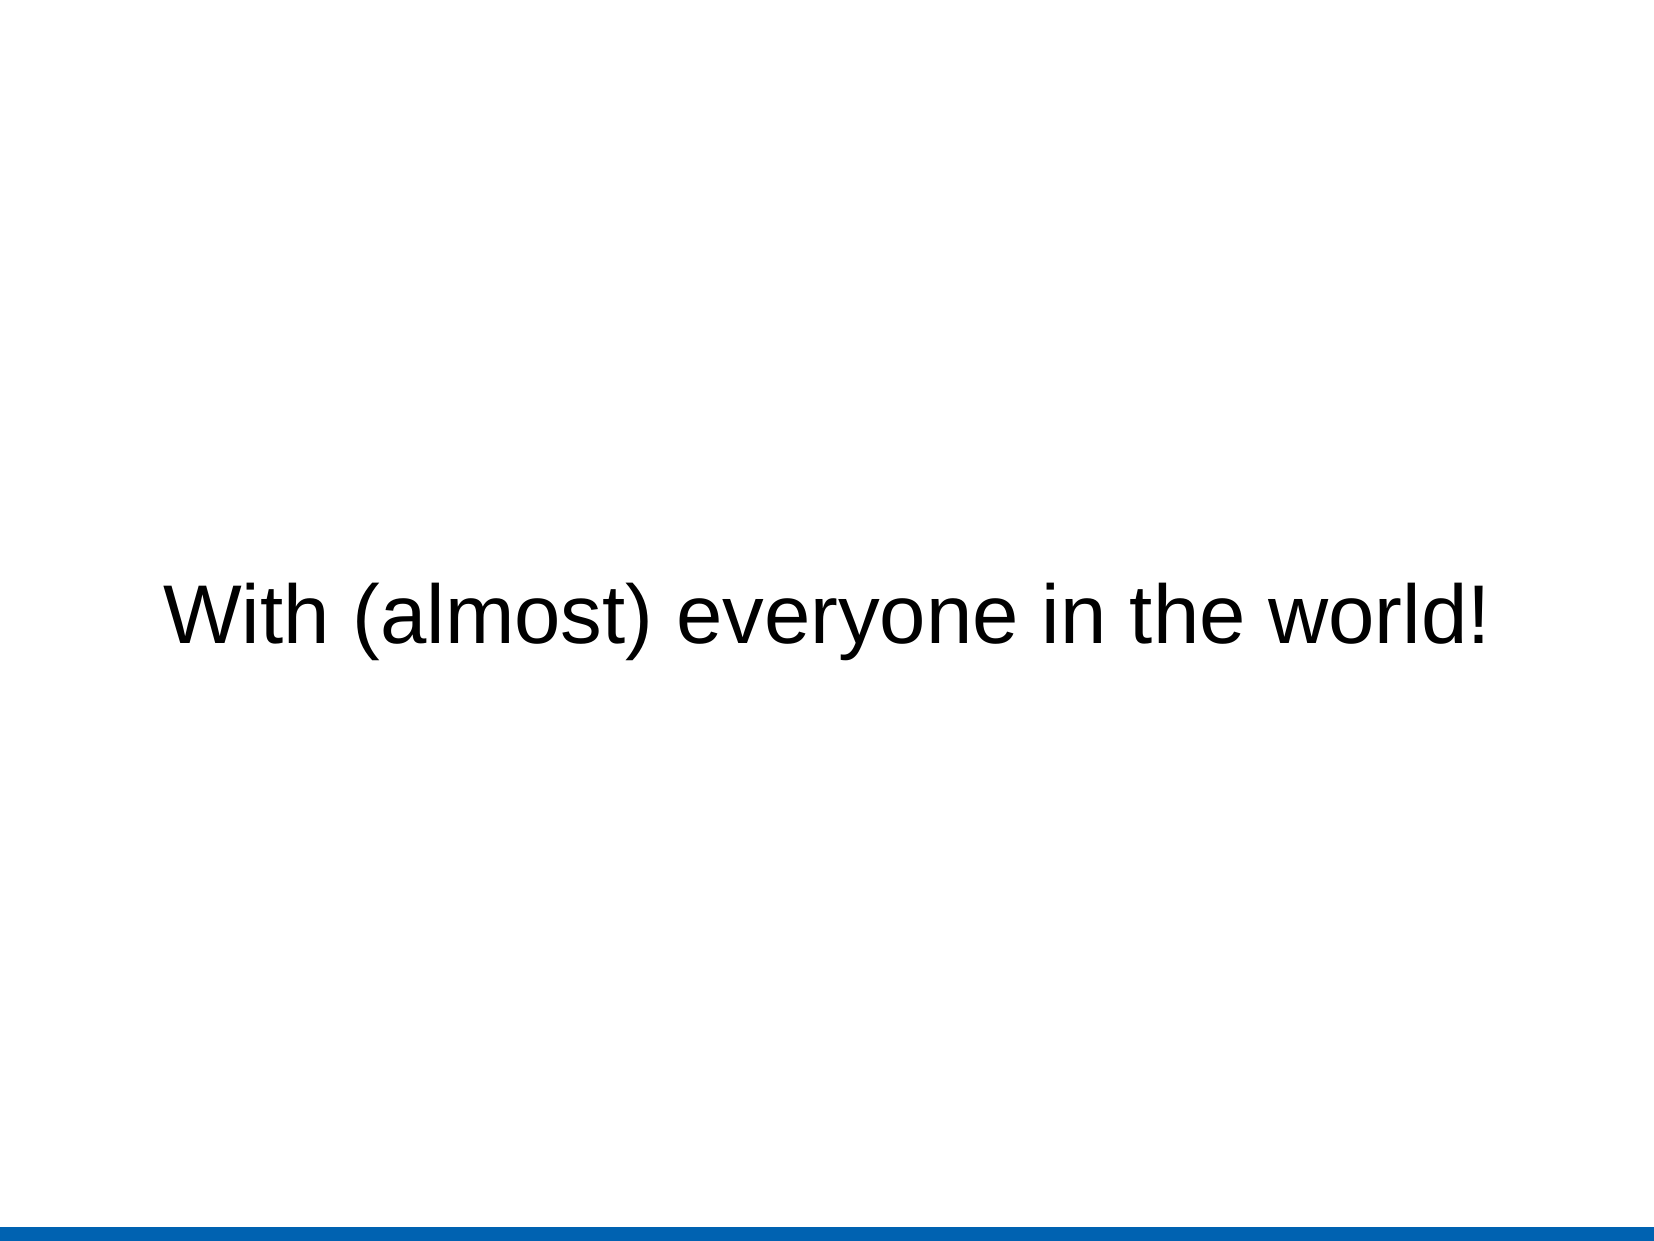

# With (almost) everyone in the world!